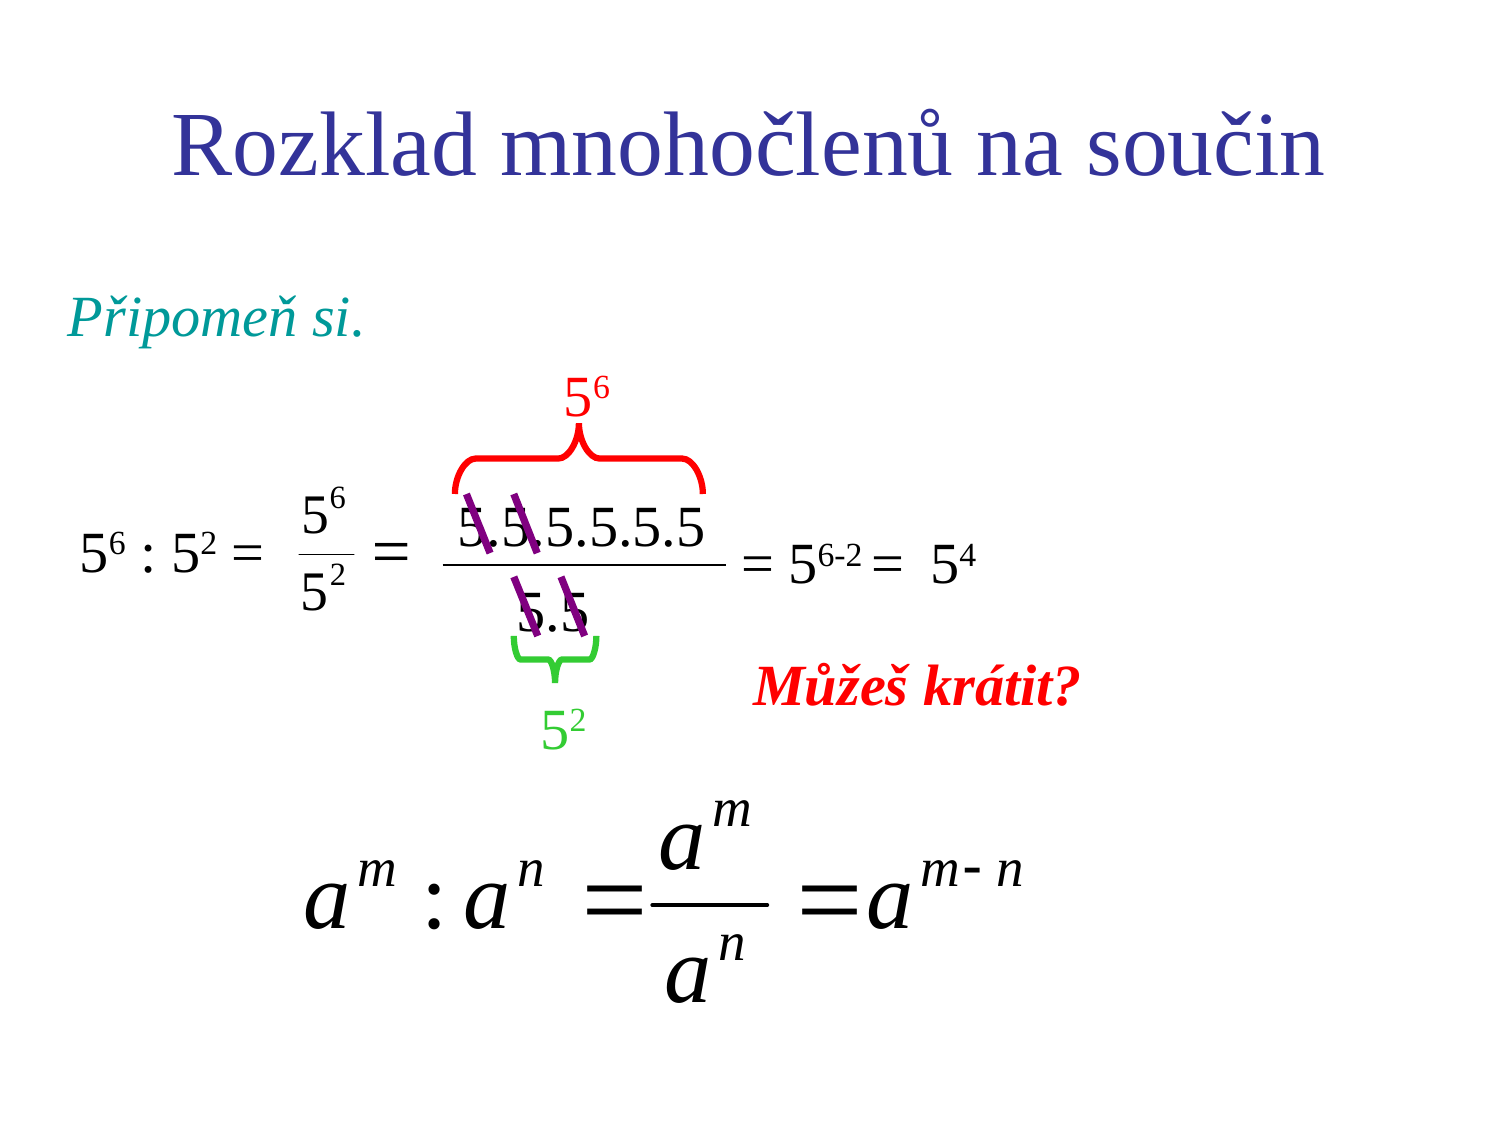

Rozklad mnohočlenů na součin
Připomeň si.
56
5.5.5.5.5.5
56 : 52 =
= 56-2 =
54
5.5
Můžeš krátit?
52